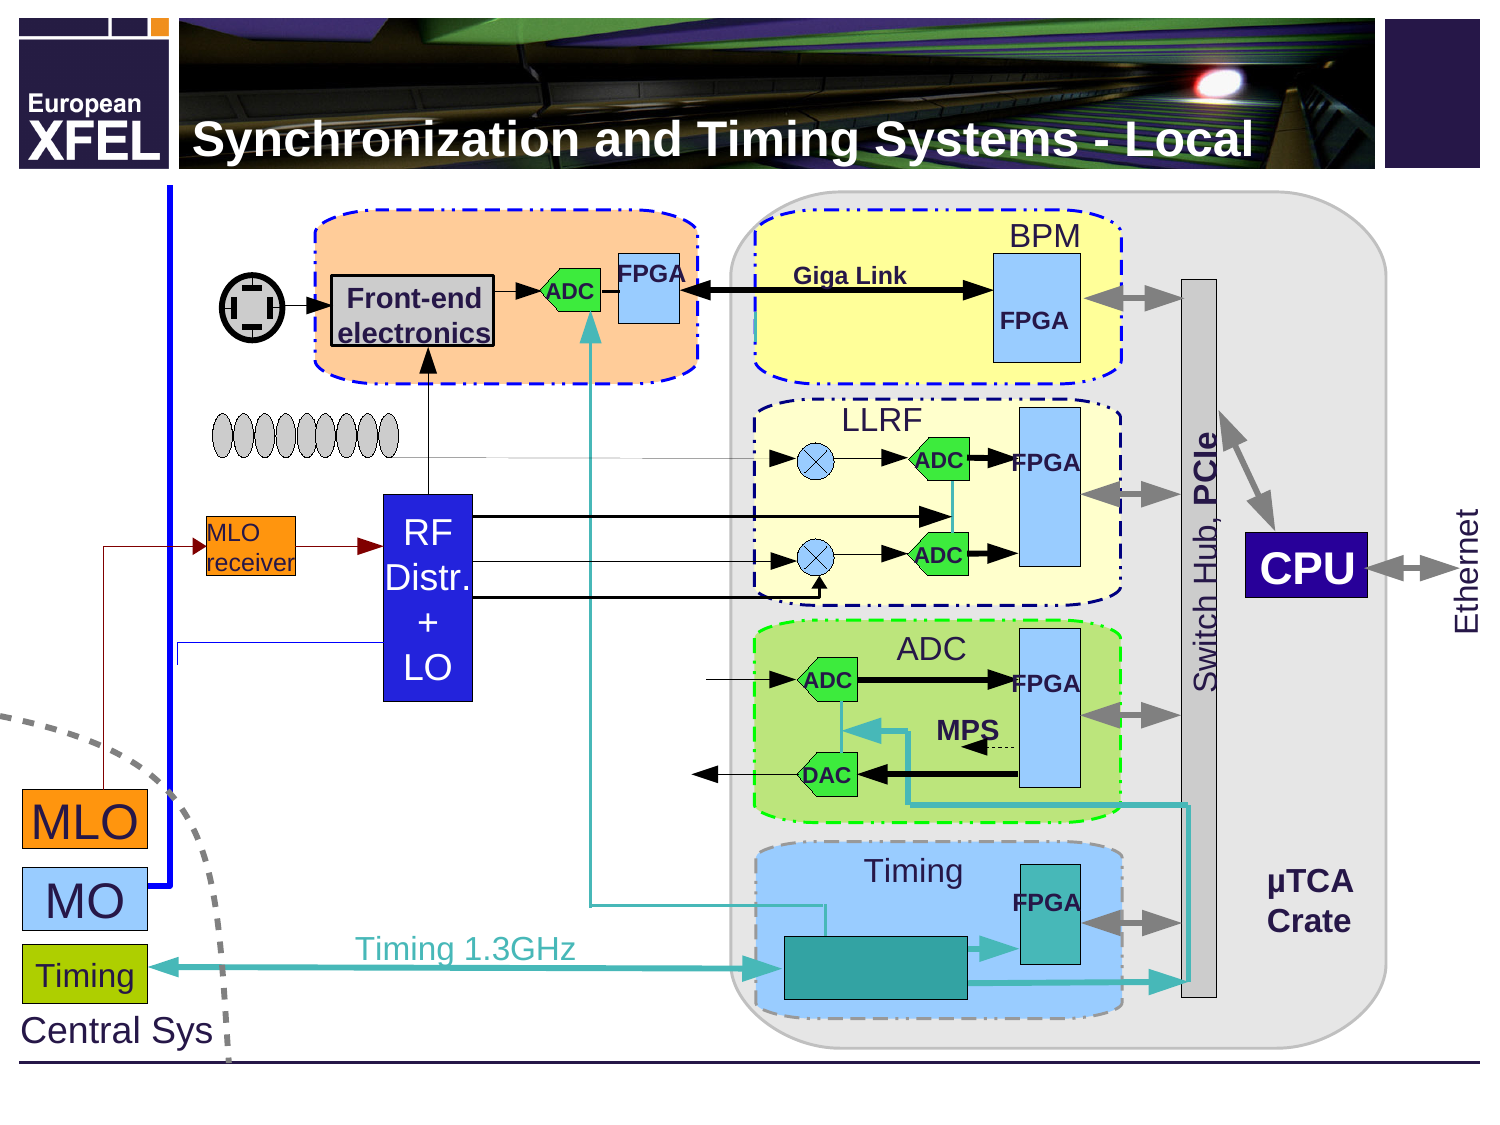

# Synchronization and Timing Systems - Local
BPM
FPGA
Giga Link
ADC
Front-end
electronics
FPGA
LLRF
ADC
FPGA
RF
Distr.
+
LO
MLO
receiver
CPU
ADC
Switch Hub, PCIe
Ethernet
ADC
ADC
FPGA
MPS
DAC
MLO
Timing
µTCA
Crate
MO
FPGA
Timing 1.3GHz
Timing
Central Sys